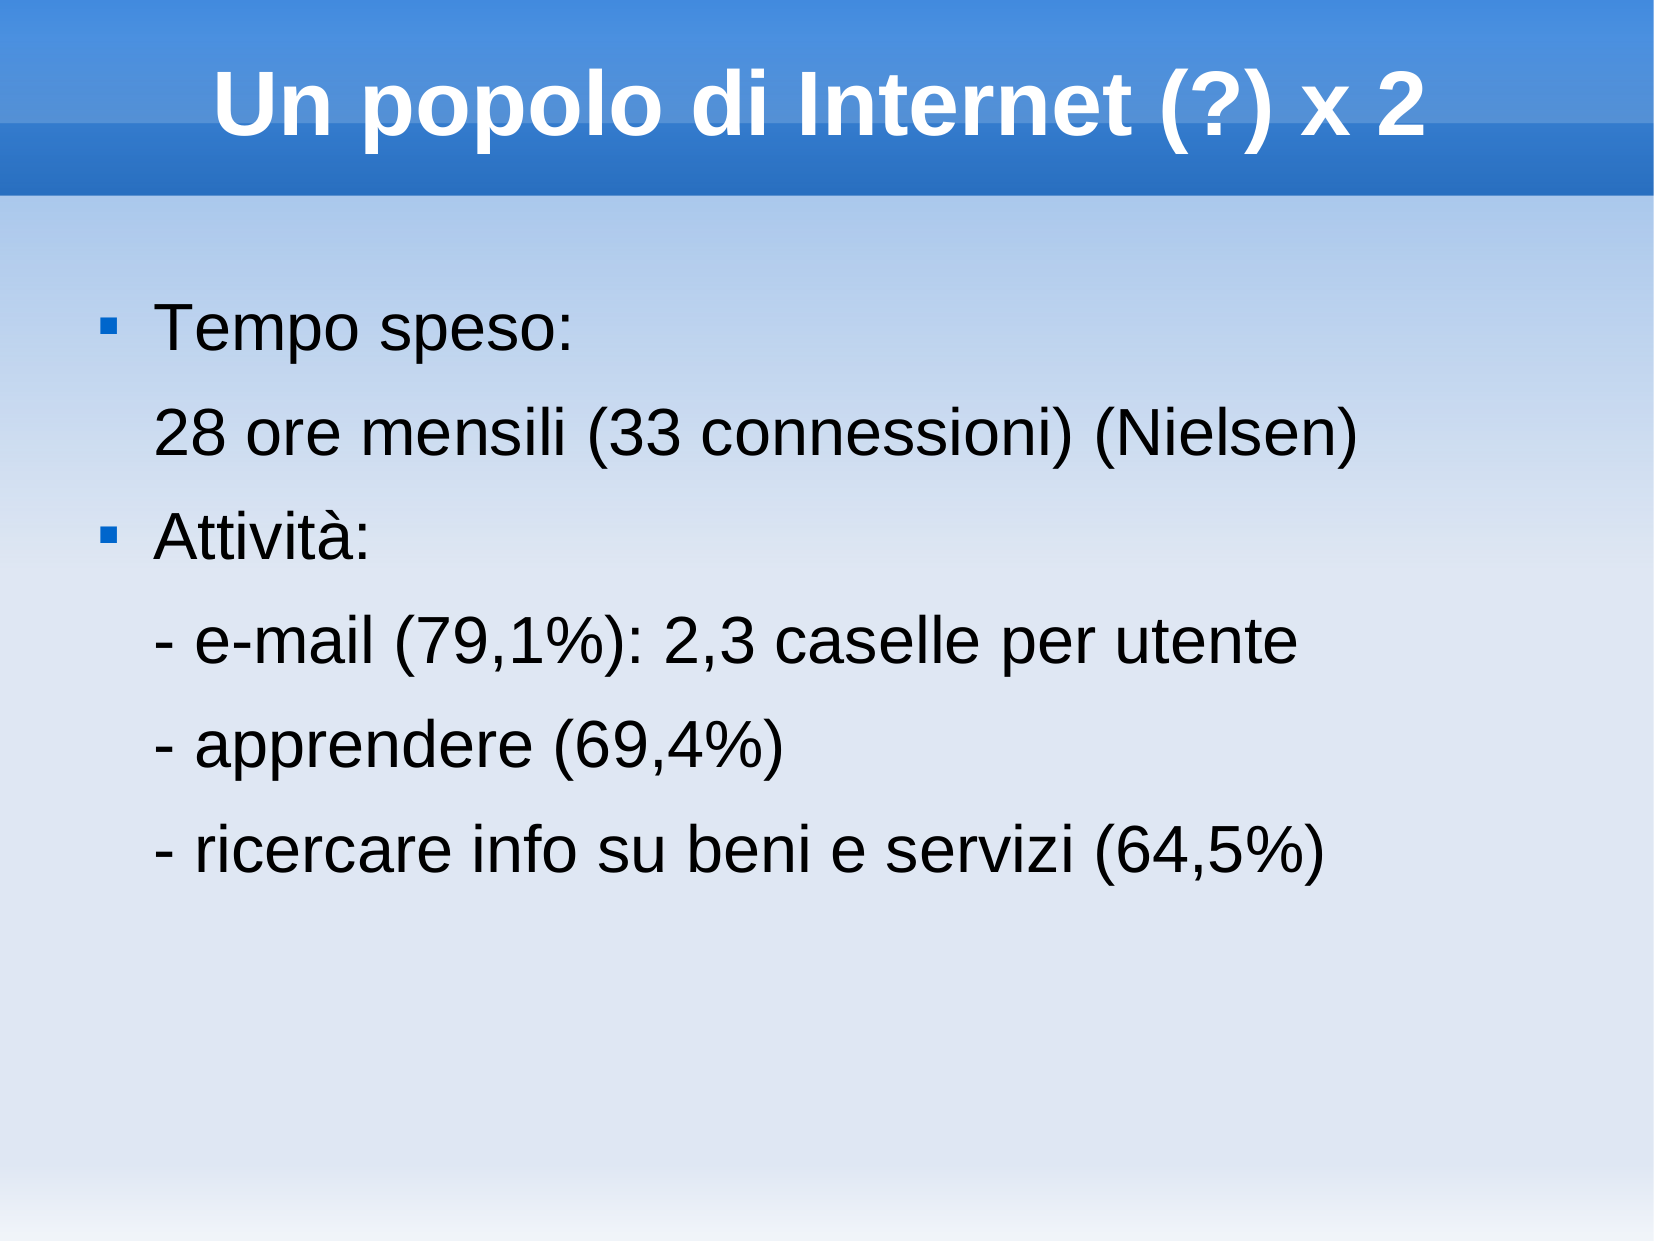

# Un popolo di Internet (?) x 2
Tempo speso:
28 ore mensili (33 connessioni) (Nielsen)
Attività:
- e-mail (79,1%): 2,3 caselle per utente
- apprendere (69,4%)
- ricercare info su beni e servizi (64,5%)